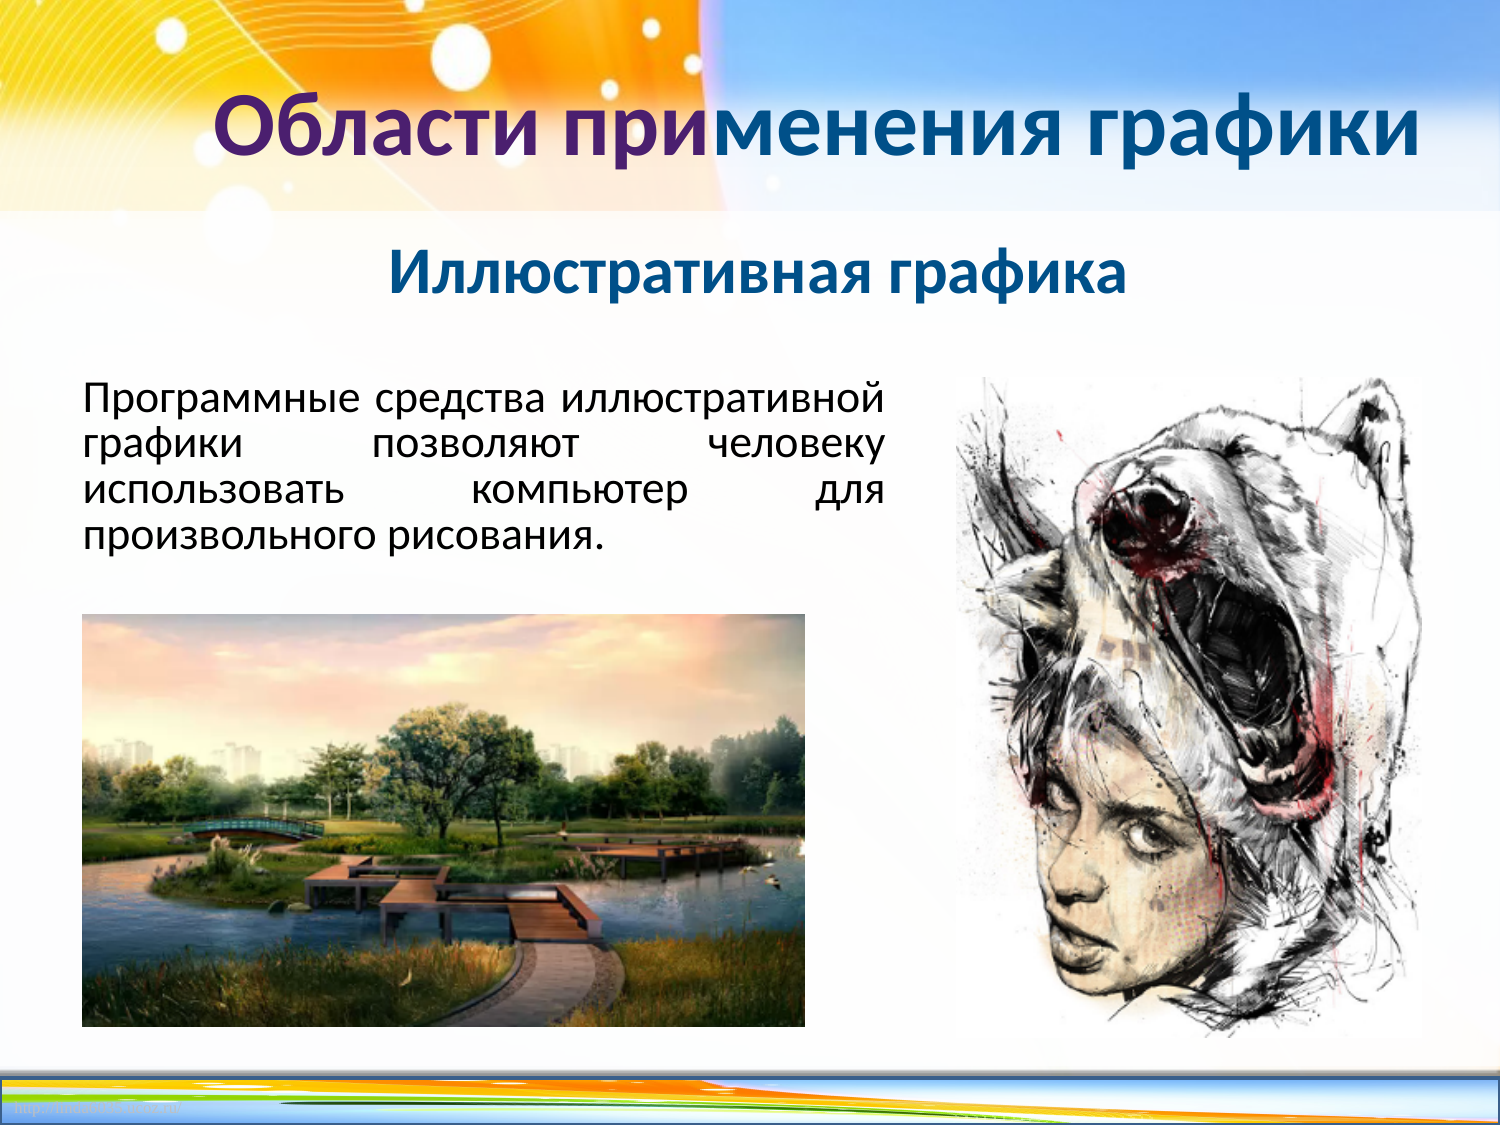

# Области применения графики
Иллюстративная графика
Программные средства иллюстративной графики позволяют человеку использовать компьютер для произвольного рисования.